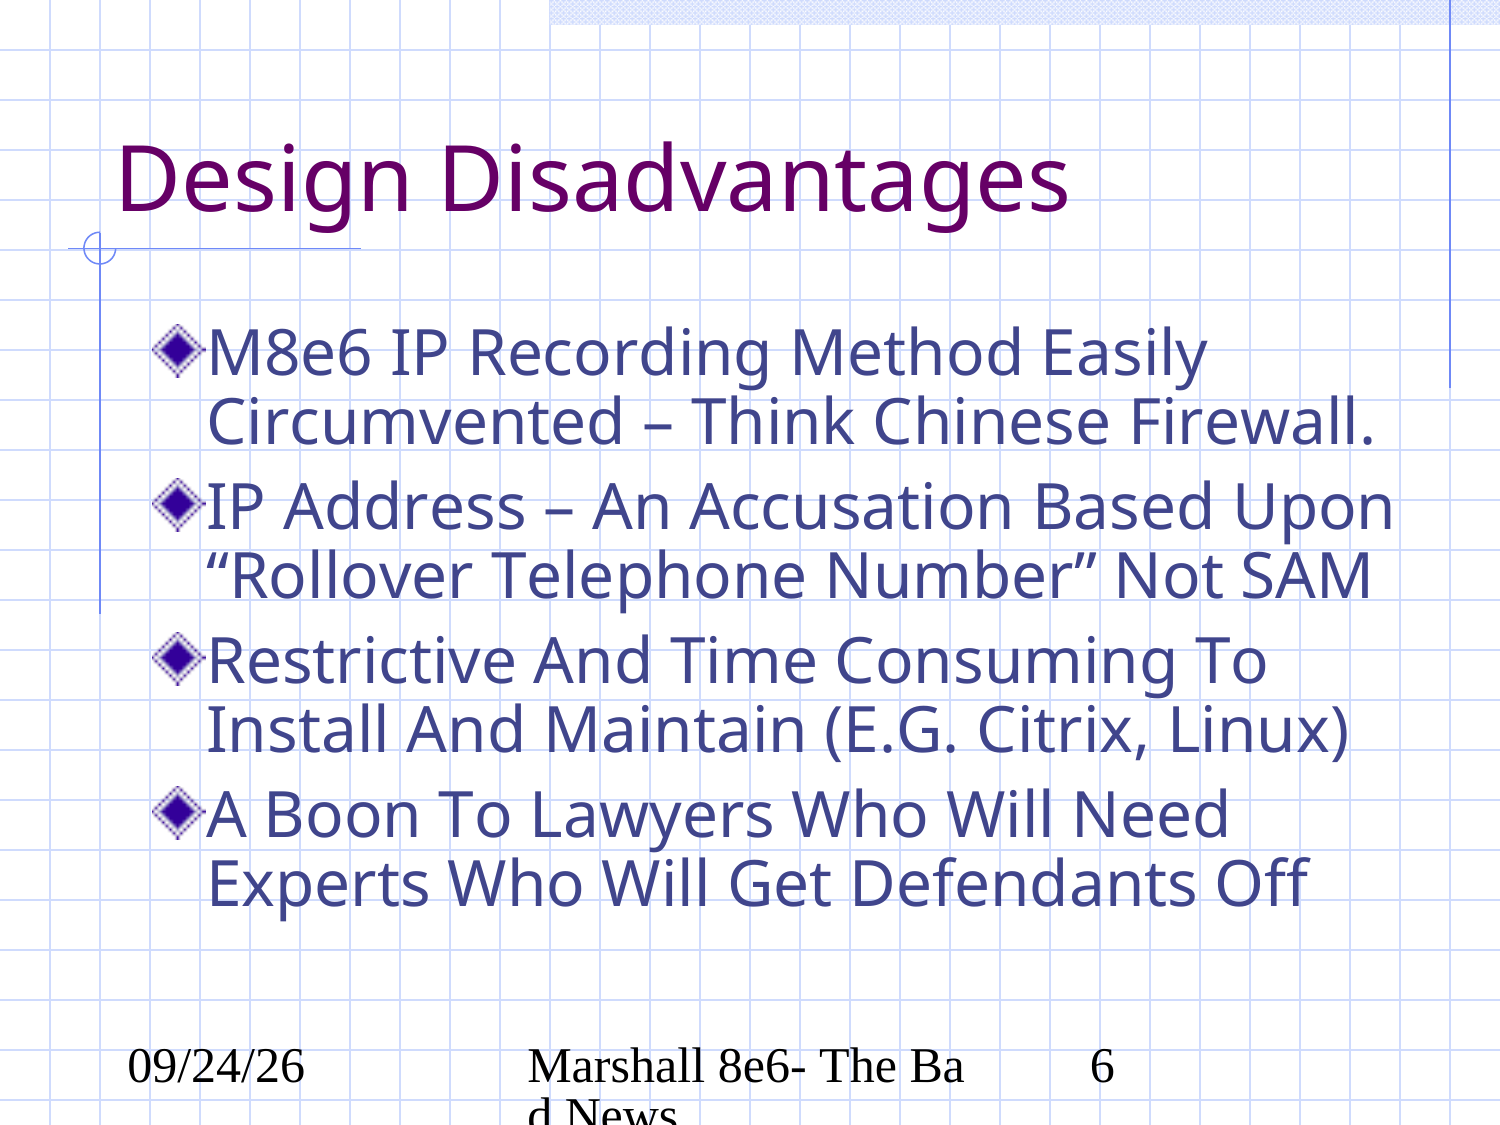

# Design Disadvantages
M8e6 IP Recording Method Easily Circumvented – Think Chinese Firewall.
IP Address – An Accusation Based Upon “Rollover Telephone Number” Not SAM
Restrictive And Time Consuming To Install And Maintain (E.G. Citrix, Linux)
A Boon To Lawyers Who Will Need Experts Who Will Get Defendants Off
Marshall 8e6- The Bad News
6